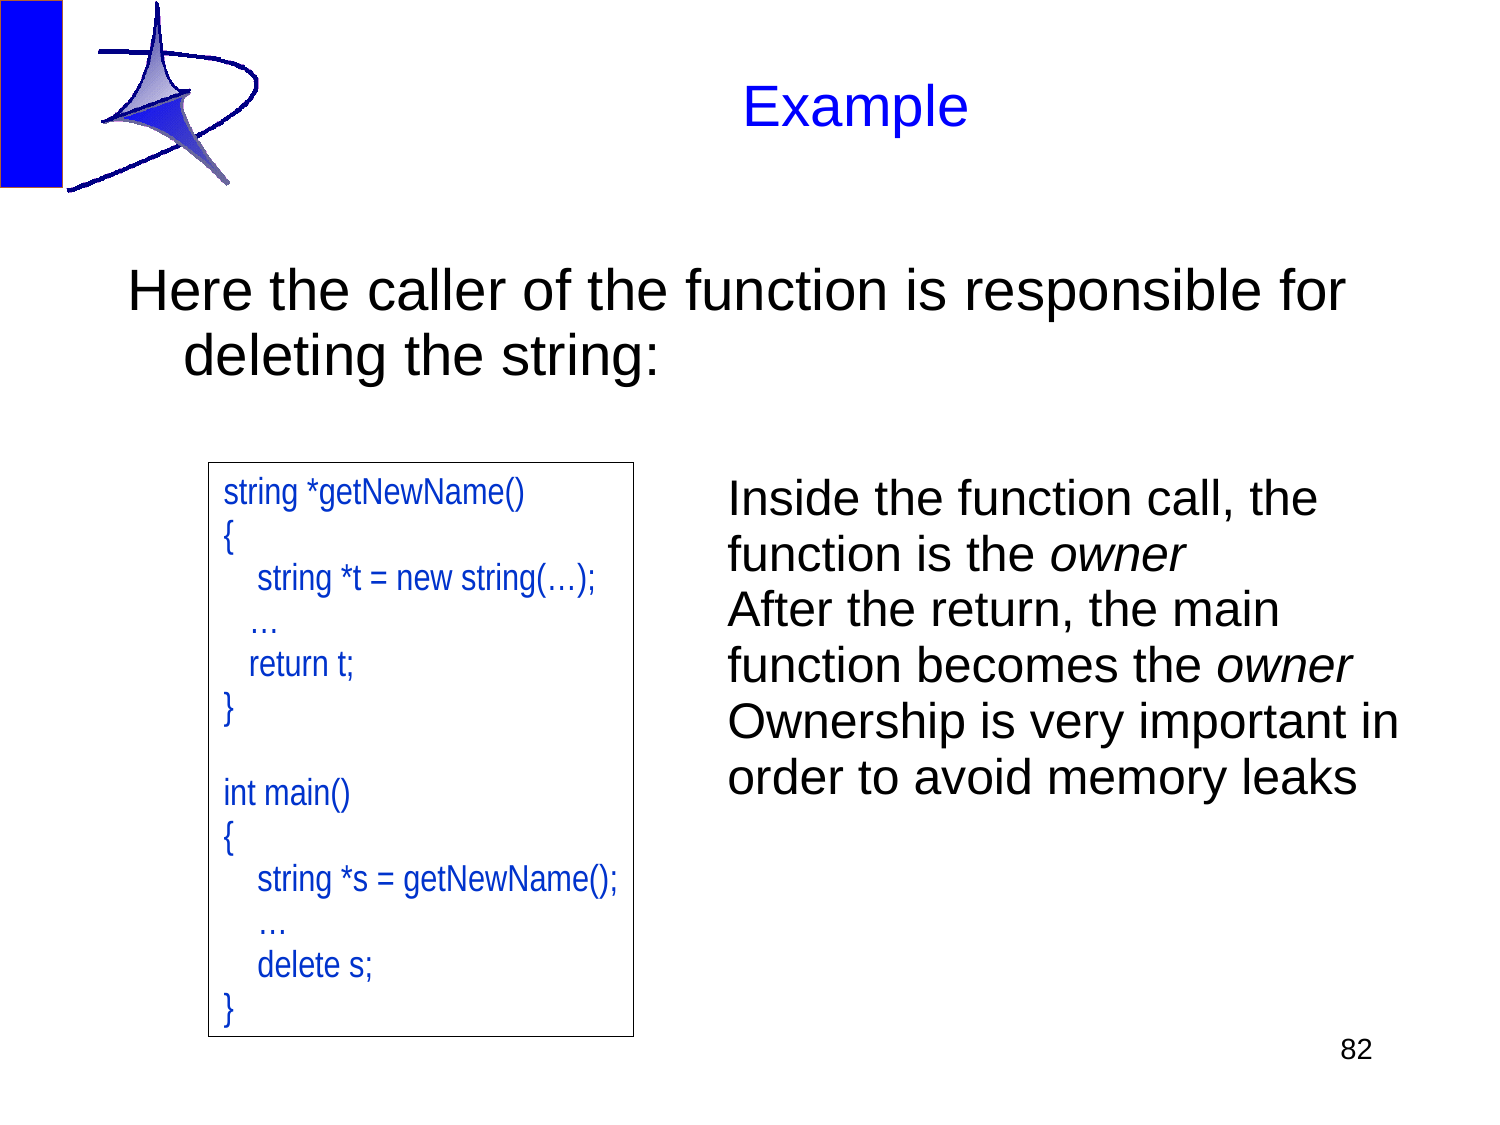

# Example
Here the caller of the function is responsible for deleting the string:
string *getNewName()
{
 string *t = new string(…);
 …
 return t;
}
int main()
{
 string *s = getNewName();
 …
 delete s;
}
Inside the function call, the function is the owner
After the return, the main function becomes the owner
Ownership is very important in order to avoid memory leaks
82